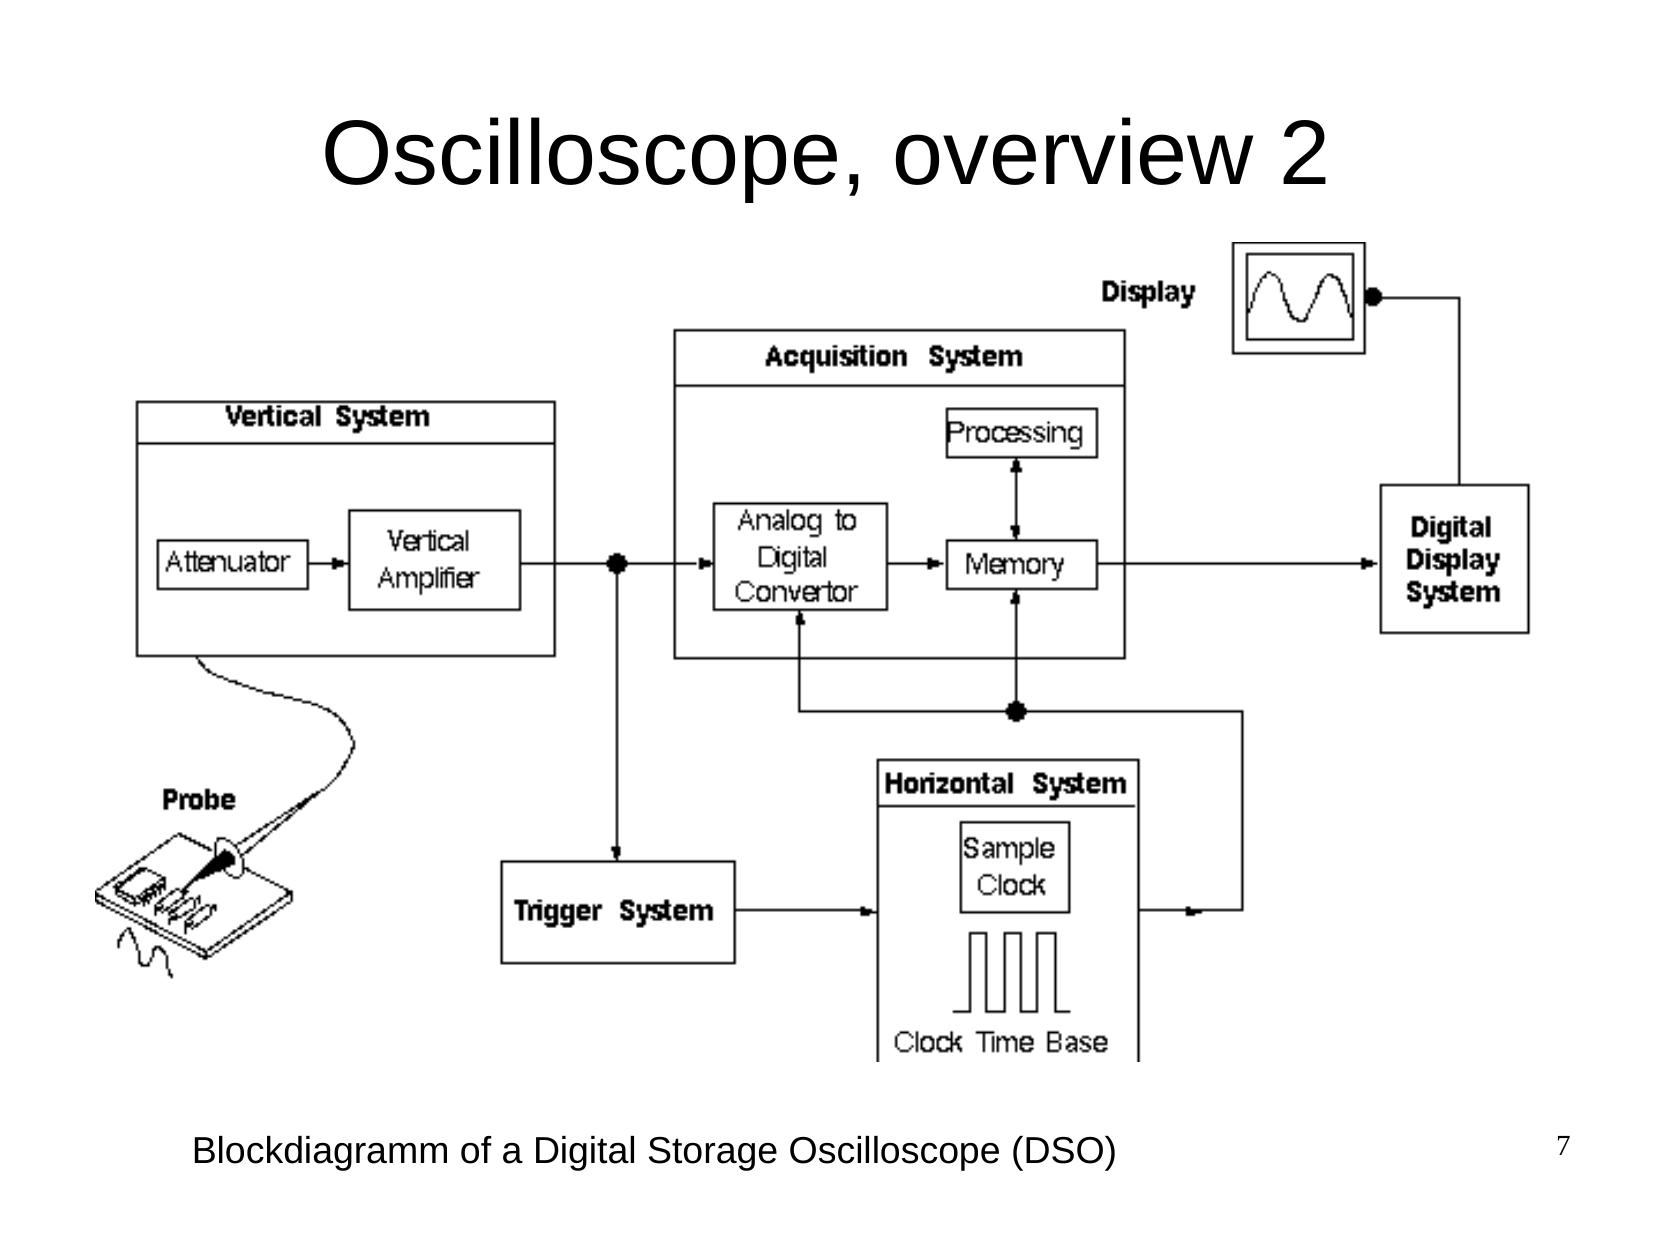

# Oscilloscope, overview 2
Blockdiagramm of a Digital Storage Oscilloscope (DSO)
7